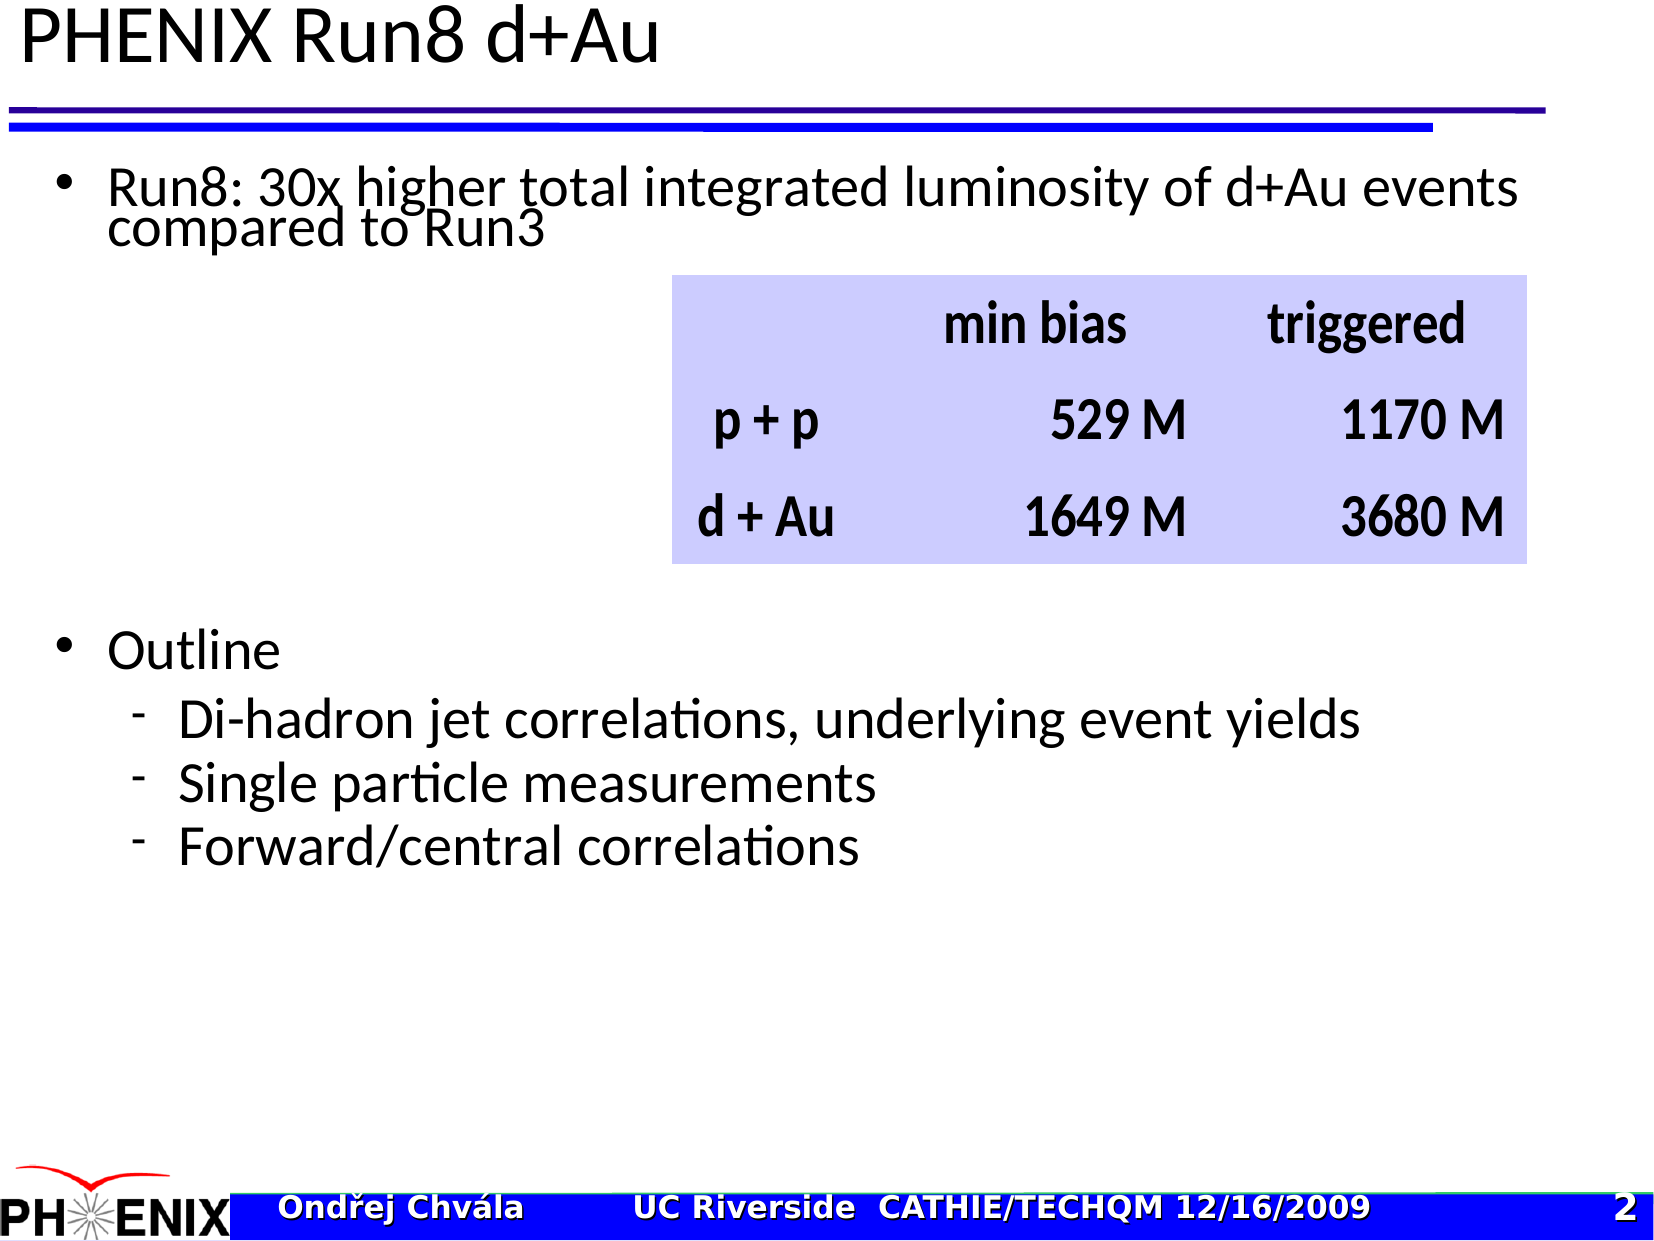

# PHENIX Run8 d+Au
Run8: 30x higher total integrated luminosity of d+Au events compared to Run3
Outline
Di-hadron jet correlations, underlying event yields
Single particle measurements
Forward/central correlations